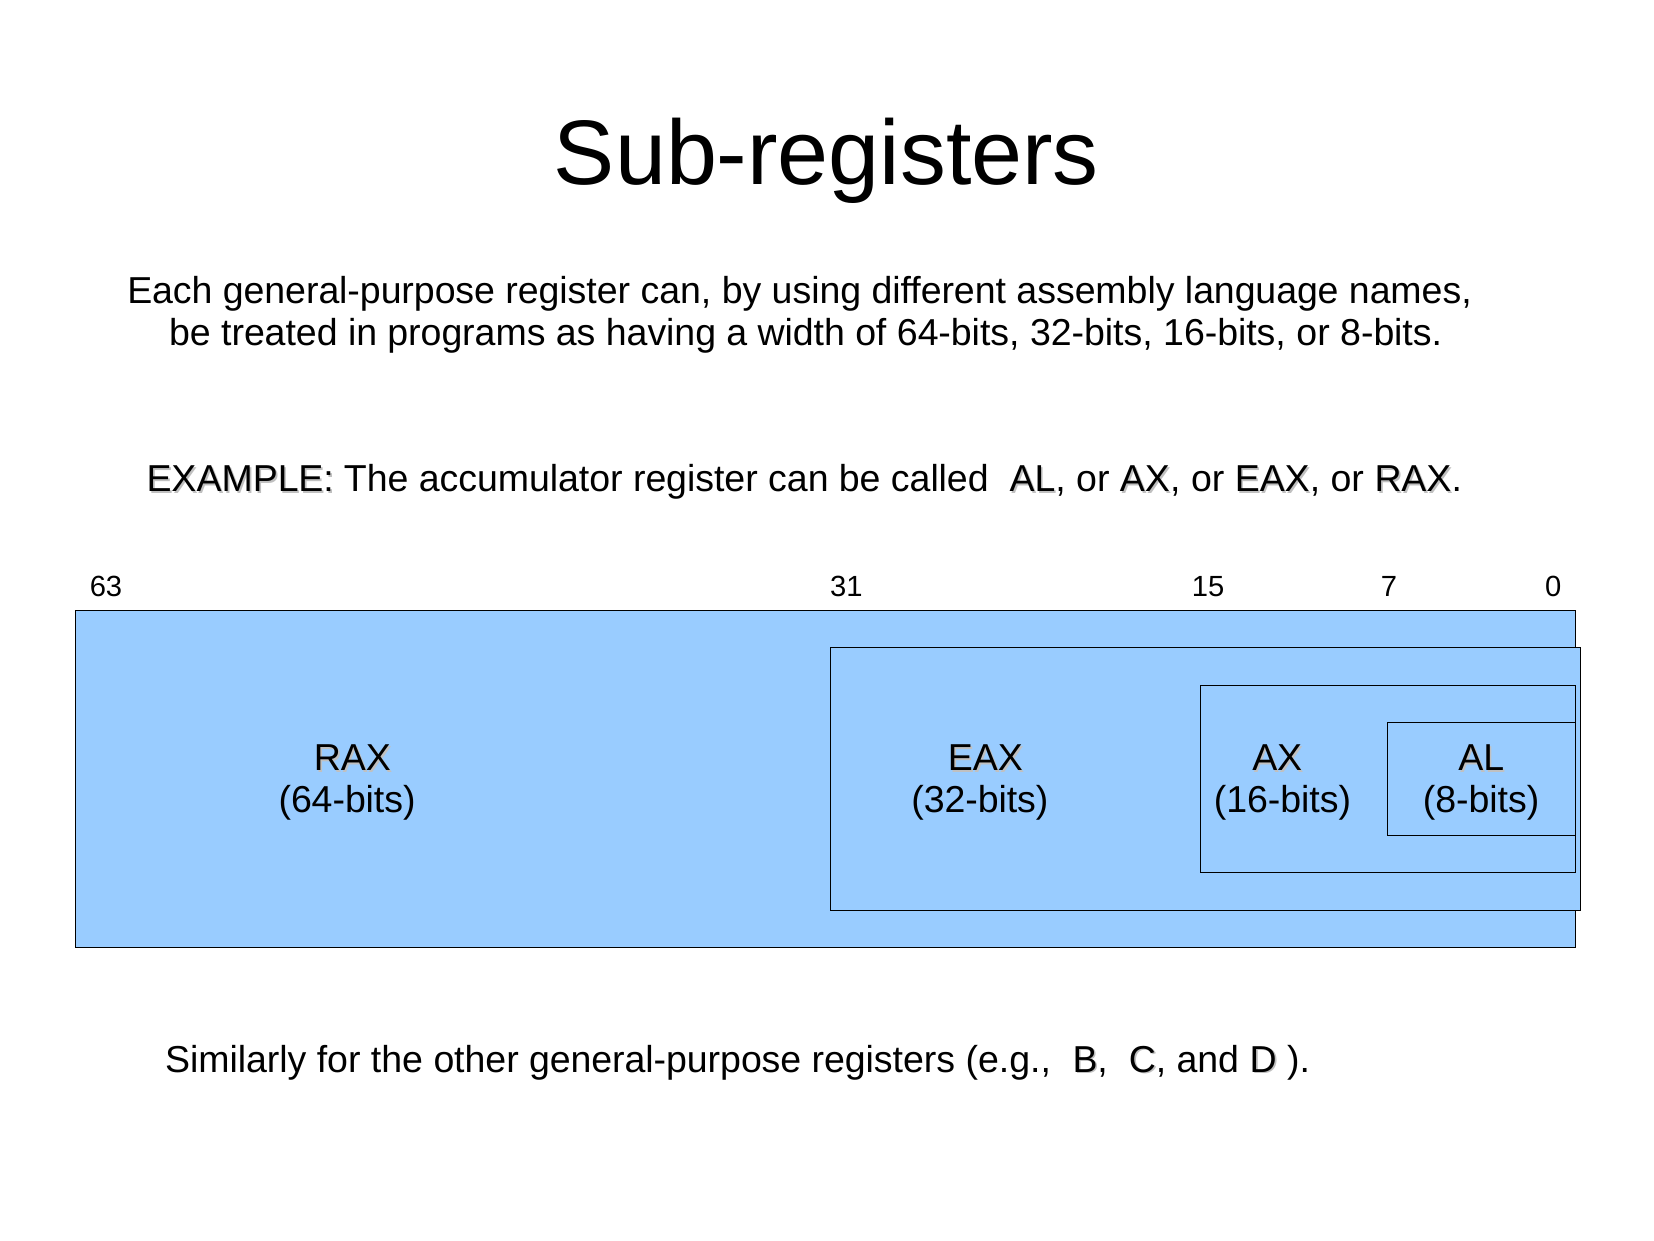

# Sub-registers
Each general-purpose register can, by using different assembly language names,
 be treated in programs as having a width of 64-bits, 32-bits, 16-bits, or 8-bits.
EXAMPLE: The accumulator register can be called AL, or AX, or EAX, or RAX.
63 31 15 7 0
RAX
(64-bits)
EAX
(32-bits)
AX
(16-bits)
AL
(8-bits)
Similarly for the other general-purpose registers (e.g., B, C, and D ).